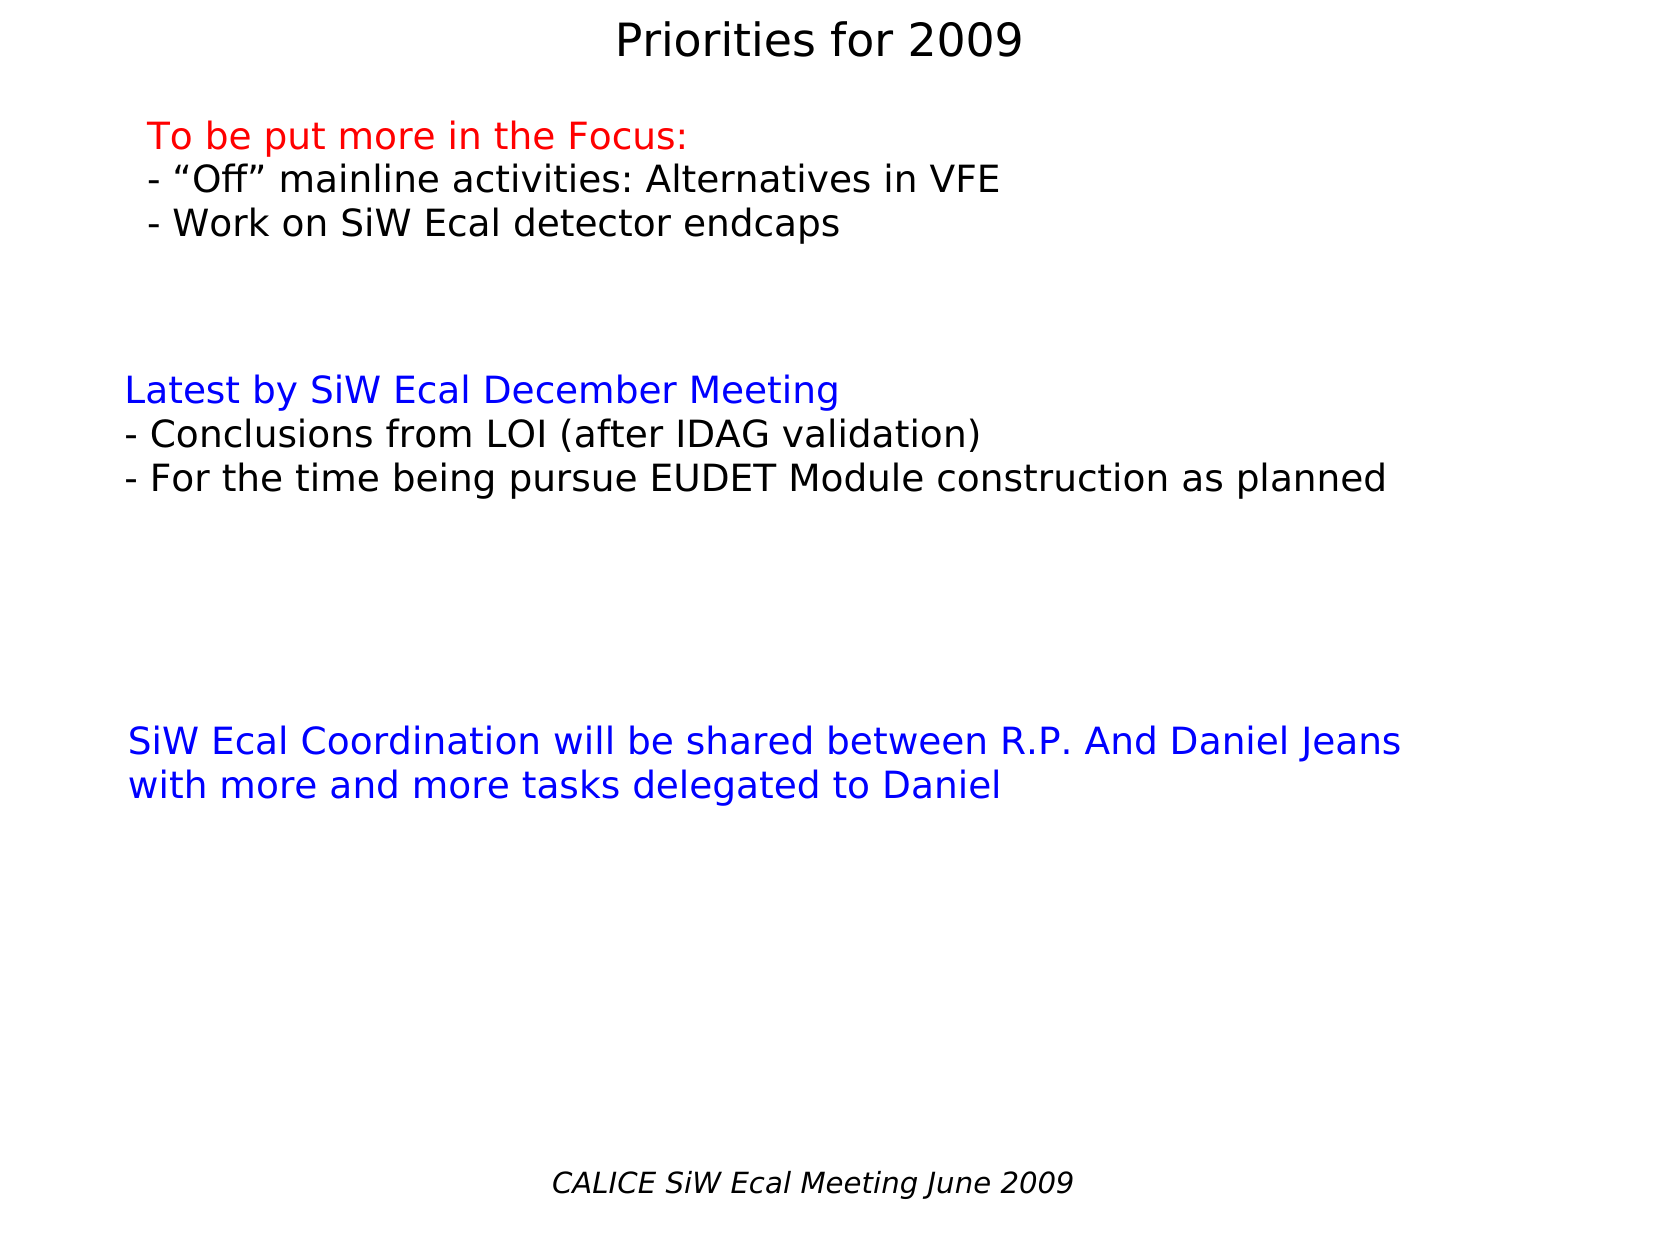

Priorities for 2009
To be put more in the Focus:
- “Off” mainline activities: Alternatives in VFE
- Work on SiW Ecal detector endcaps
Latest by SiW Ecal December Meeting
- Conclusions from LOI (after IDAG validation)
- For the time being pursue EUDET Module construction as planned
SiW Ecal Coordination will be shared between R.P. And Daniel Jeans
with more and more tasks delegated to Daniel